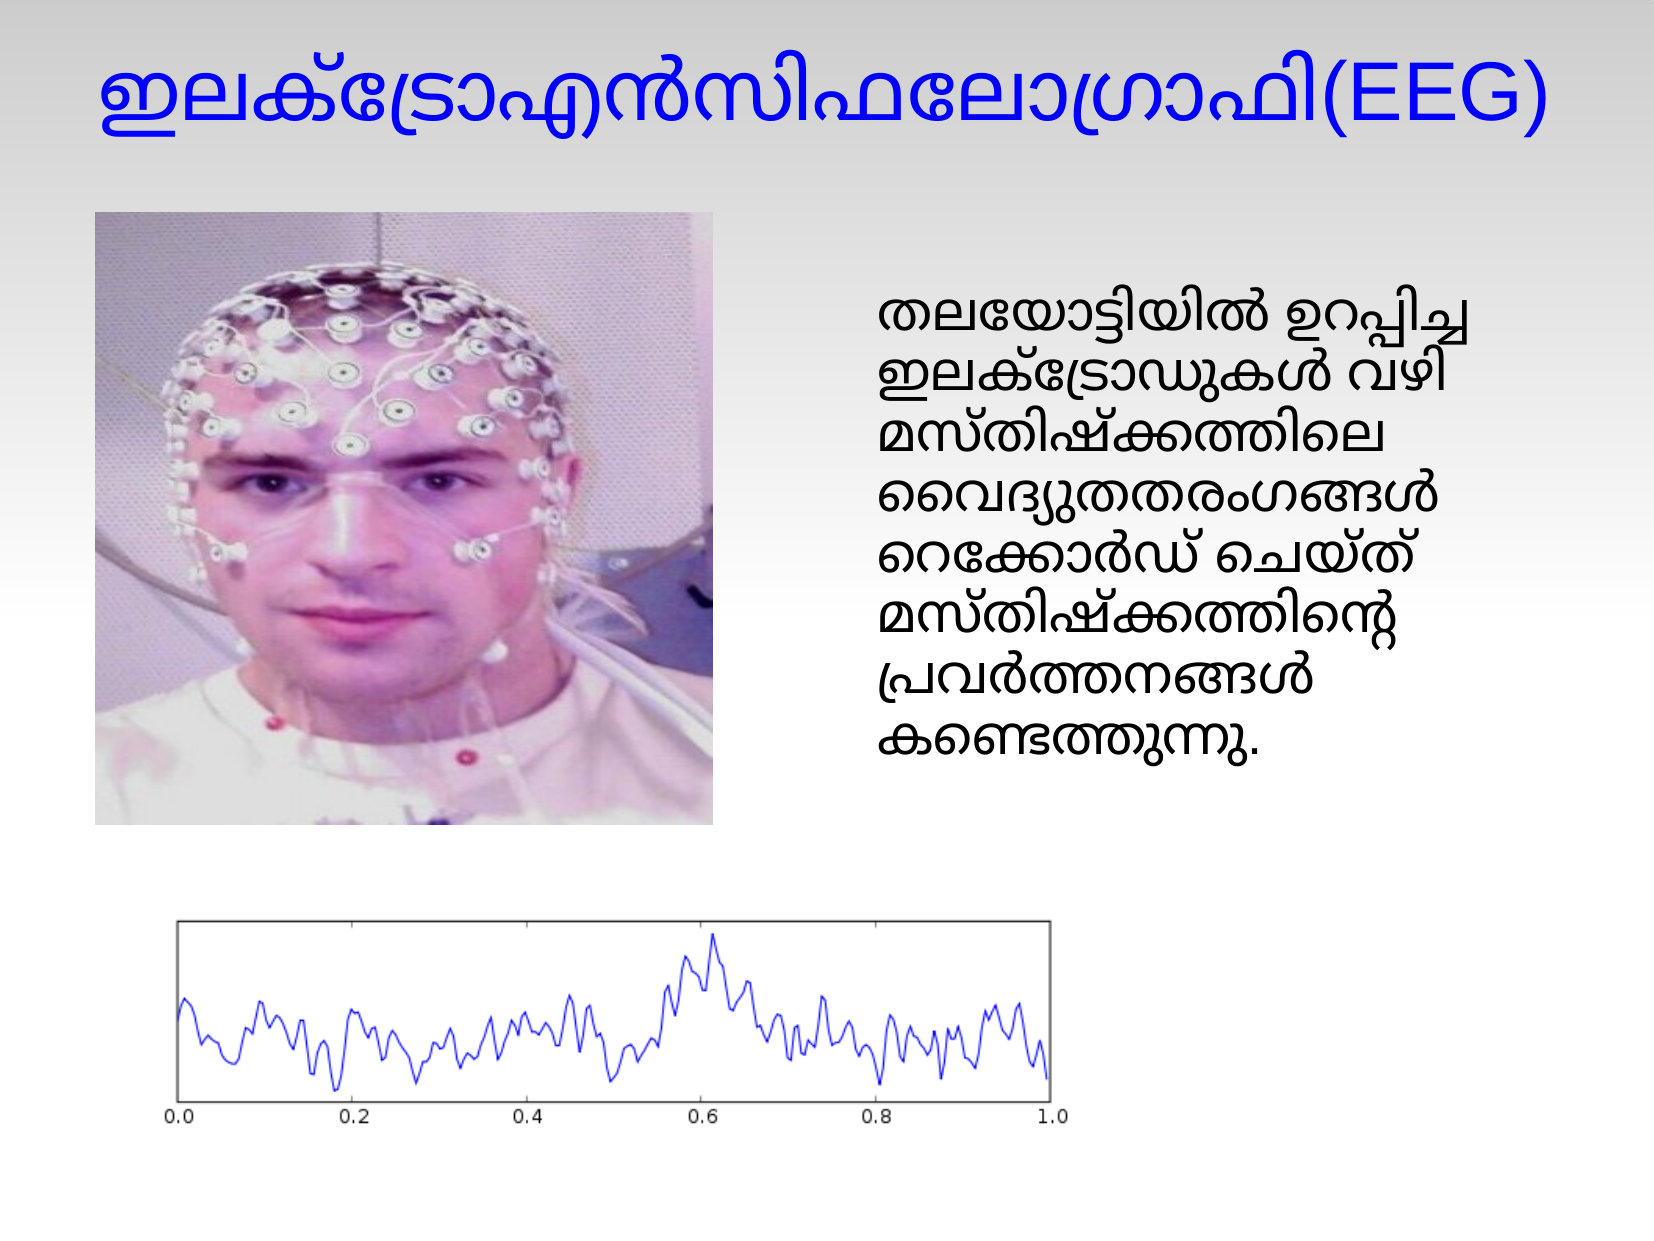

ഇലക്ട്രോഎന്‍സിഫലോഗ്രാഫി(EEG)
തലയോട്ടിയില്‍ ഉറപ്പിച്ച ഇലക്ട്രോഡുകള്‍ വഴി മസ്തിഷ്ക്കത്തിലെ വൈദ്യുതതരംഗങ്ങള്‍ റെക്കോര്‍ഡ് ചെയ്ത് മസ്തിഷ്ക്കത്തിന്റെ പ്രവര്‍ത്തനങ്ങള്‍ കണ്ടെത്തുന്നു.